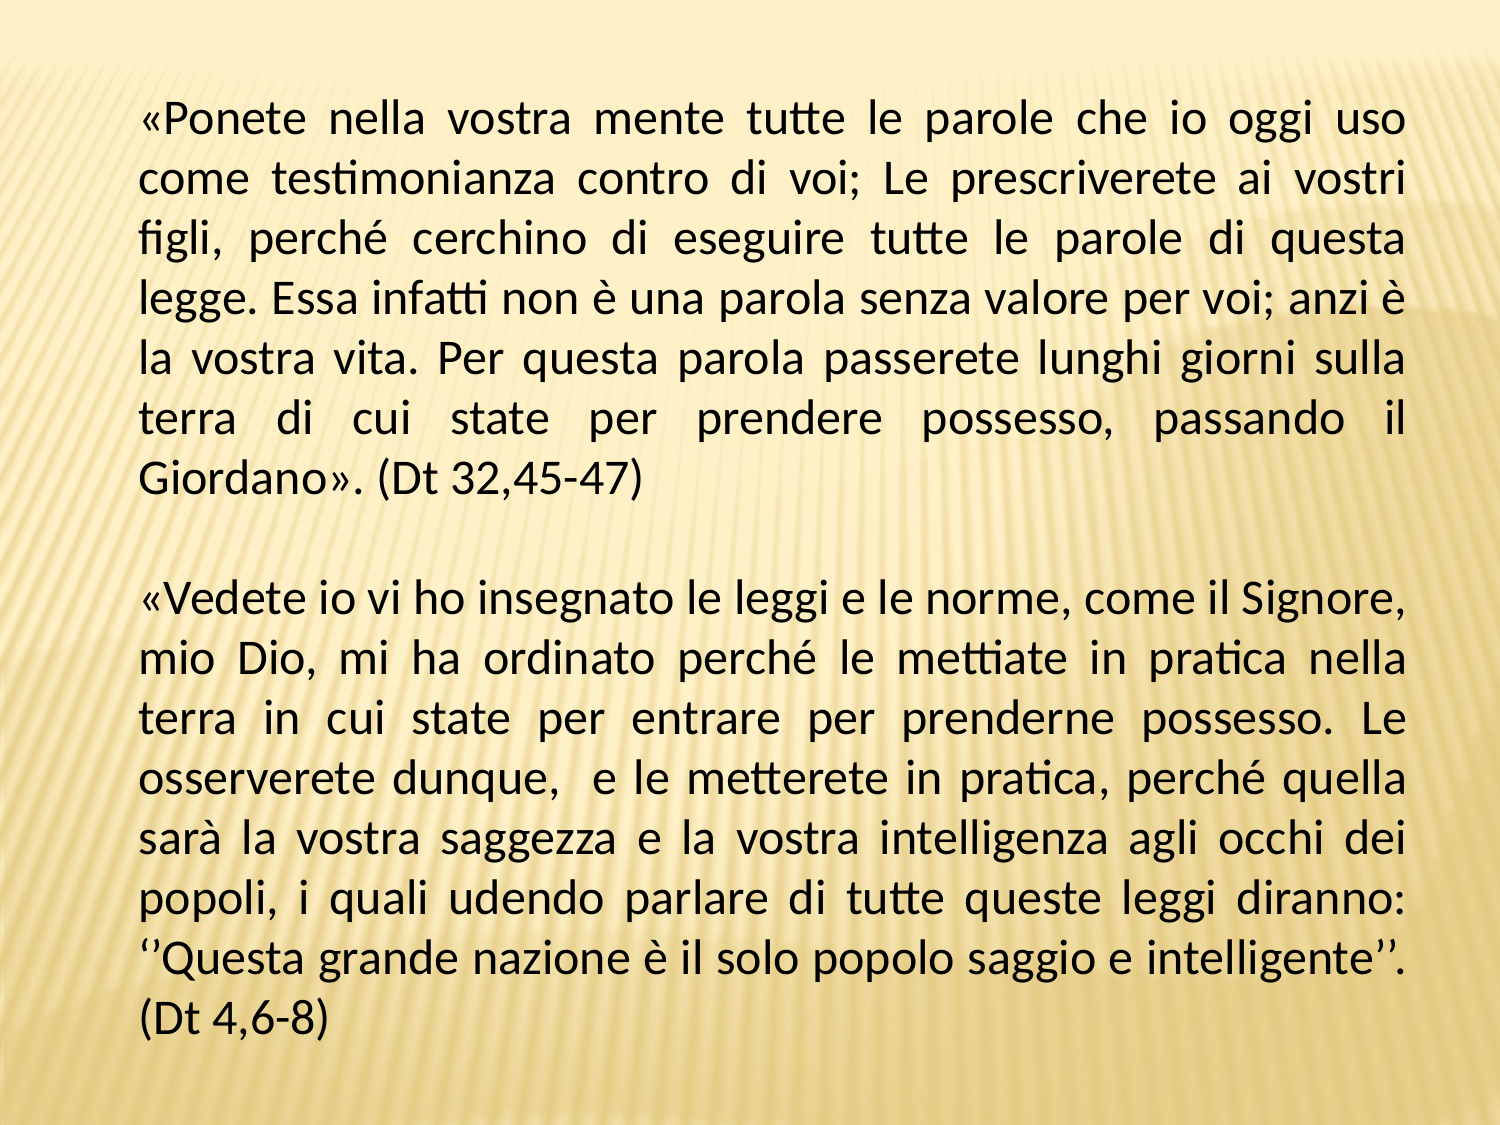

«Ponete nella vostra mente tutte le parole che io oggi uso come testimonianza contro di voi; Le prescriverete ai vostri figli, perché cerchino di eseguire tutte le parole di questa legge. Essa infatti non è una parola senza valore per voi; anzi è la vostra vita. Per questa parola passerete lunghi giorni sulla terra di cui state per prendere possesso, passando il Giordano». (Dt 32,45-47)
«Vedete io vi ho insegnato le leggi e le norme, come il Signore, mio Dio, mi ha ordinato perché le mettiate in pratica nella terra in cui state per entrare per prenderne possesso. Le osserverete dunque, e le metterete in pratica, perché quella sarà la vostra saggezza e la vostra intelligenza agli occhi dei popoli, i quali udendo parlare di tutte queste leggi diranno: ‘’Questa grande nazione è il solo popolo saggio e intelligente’’. (Dt 4,6-8)